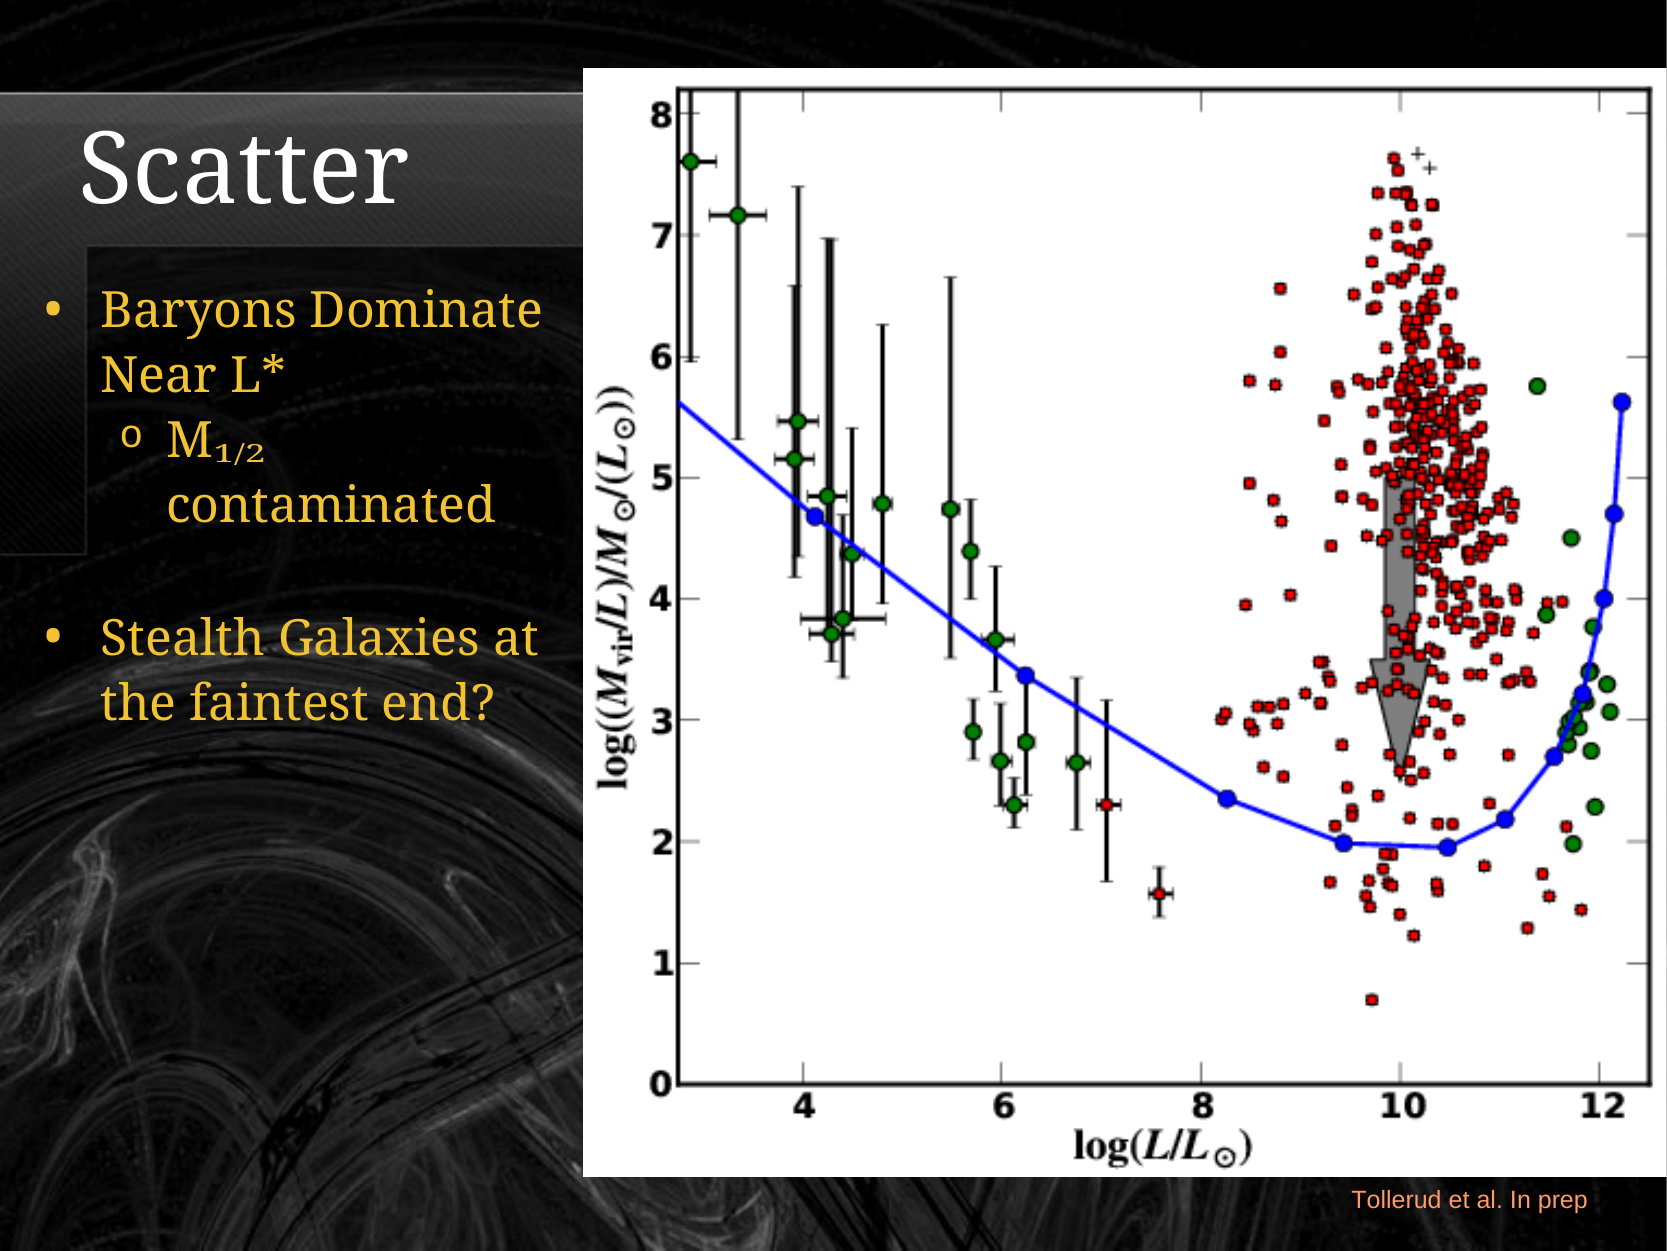

# Scatter
Baryons Dominate Near L*
M1/2 contaminated
Stealth Galaxies at the faintest end?
Tollerud et al. In prep